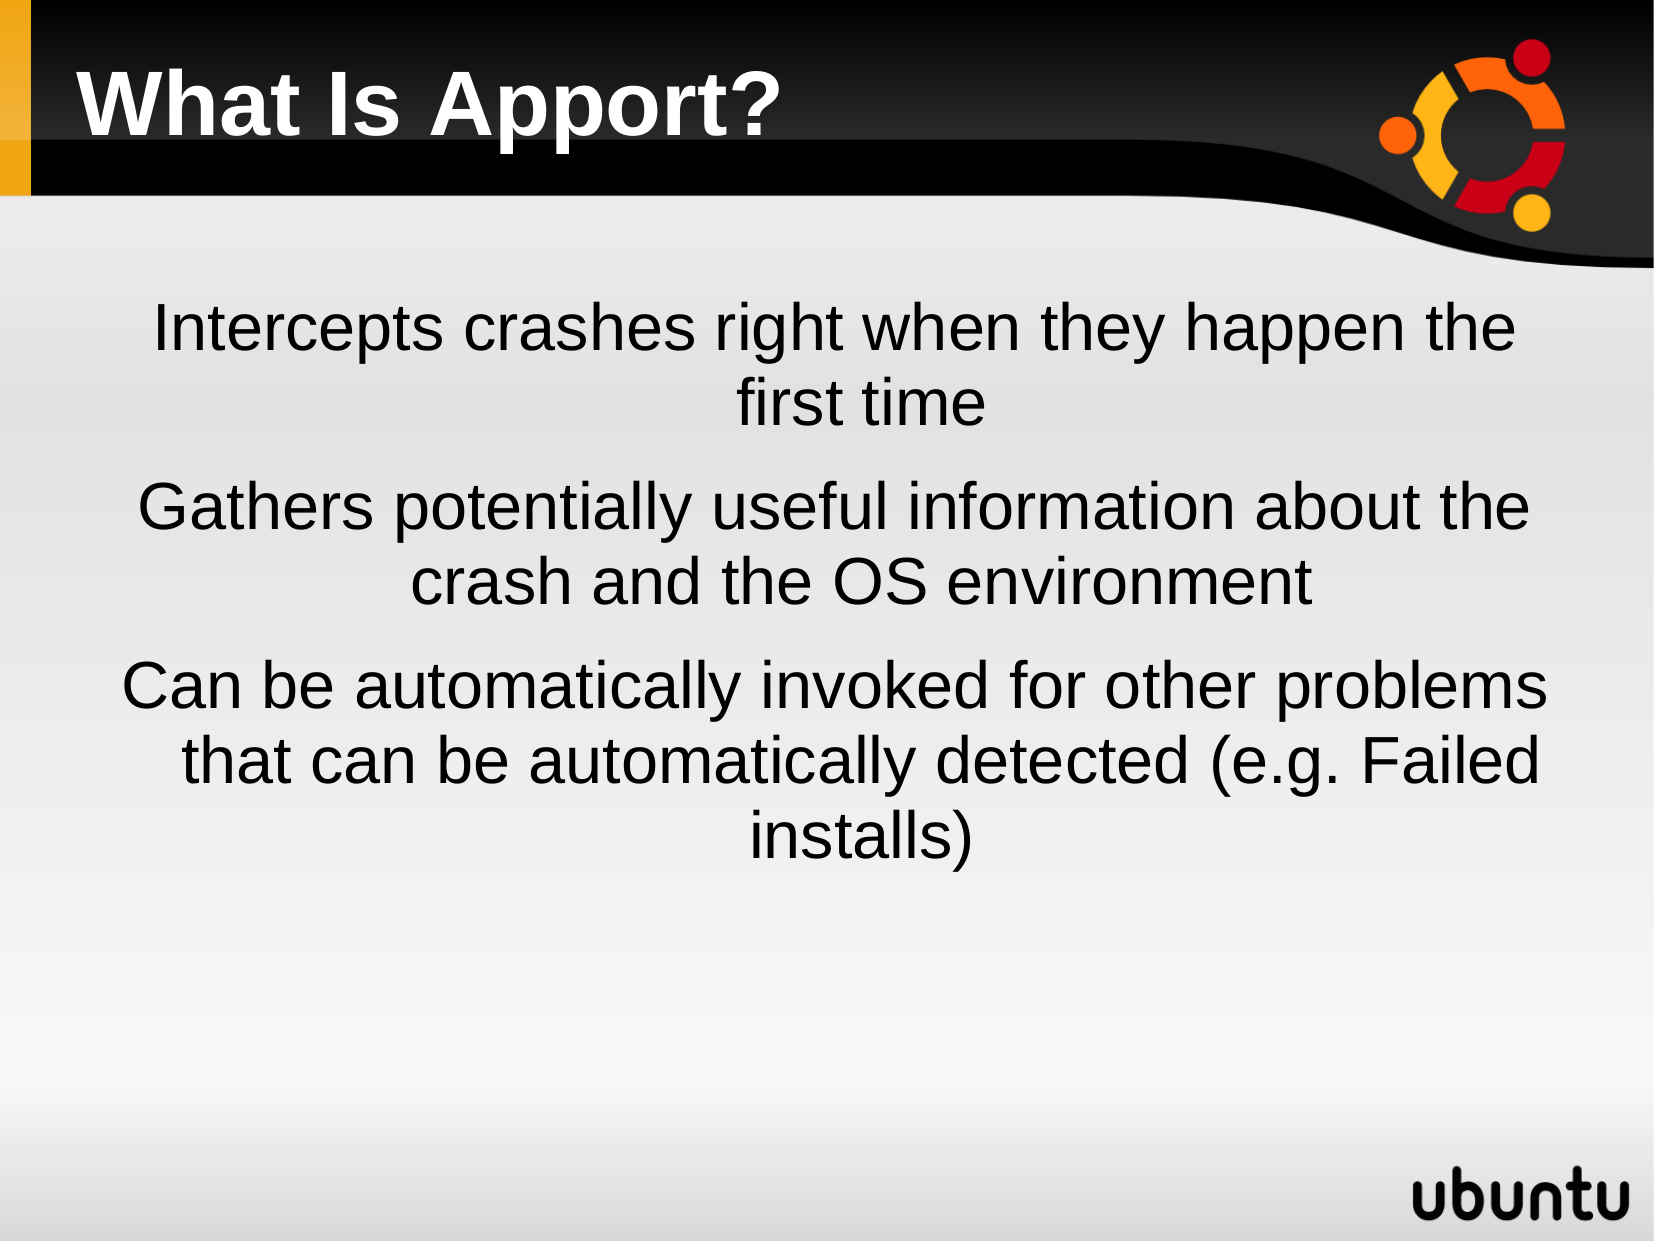

# What Is Apport?
Intercepts crashes right when they happen the first time
Gathers potentially useful information about the crash and the OS environment
Can be automatically invoked for other problems that can be automatically detected (e.g. Failed installs)